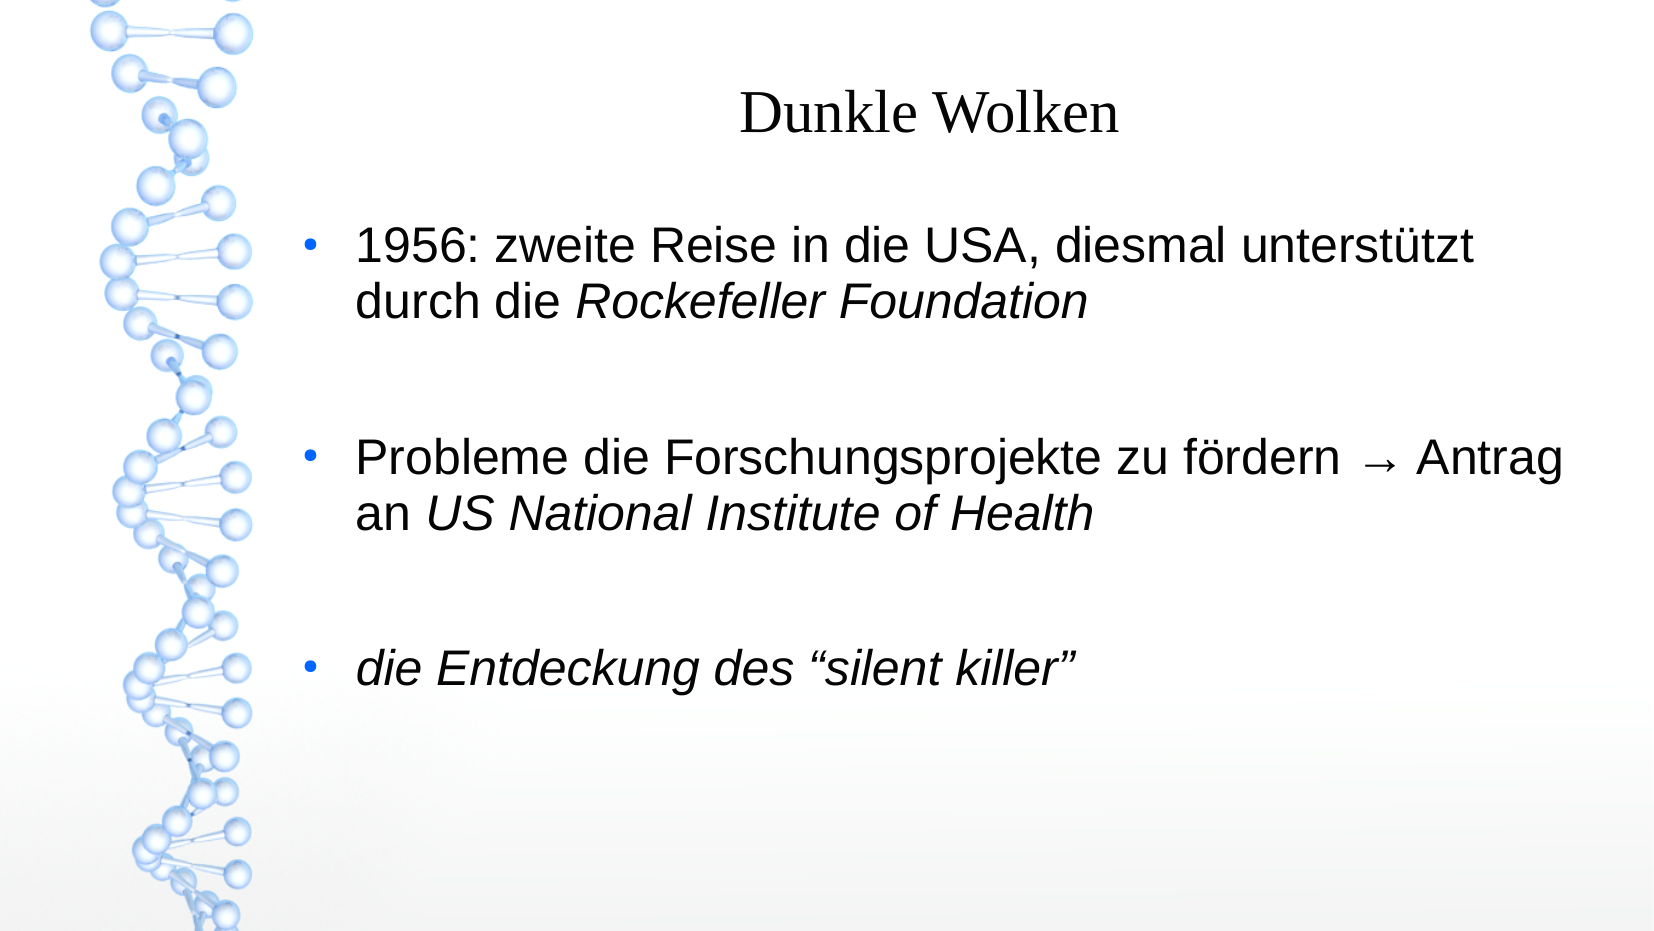

# Dunkle Wolken
1956: zweite Reise in die USA, diesmal unterstützt durch die Rockefeller Foundation
Probleme die Forschungsprojekte zu fördern → Antrag an US National Institute of Health
die Entdeckung des “silent killer”